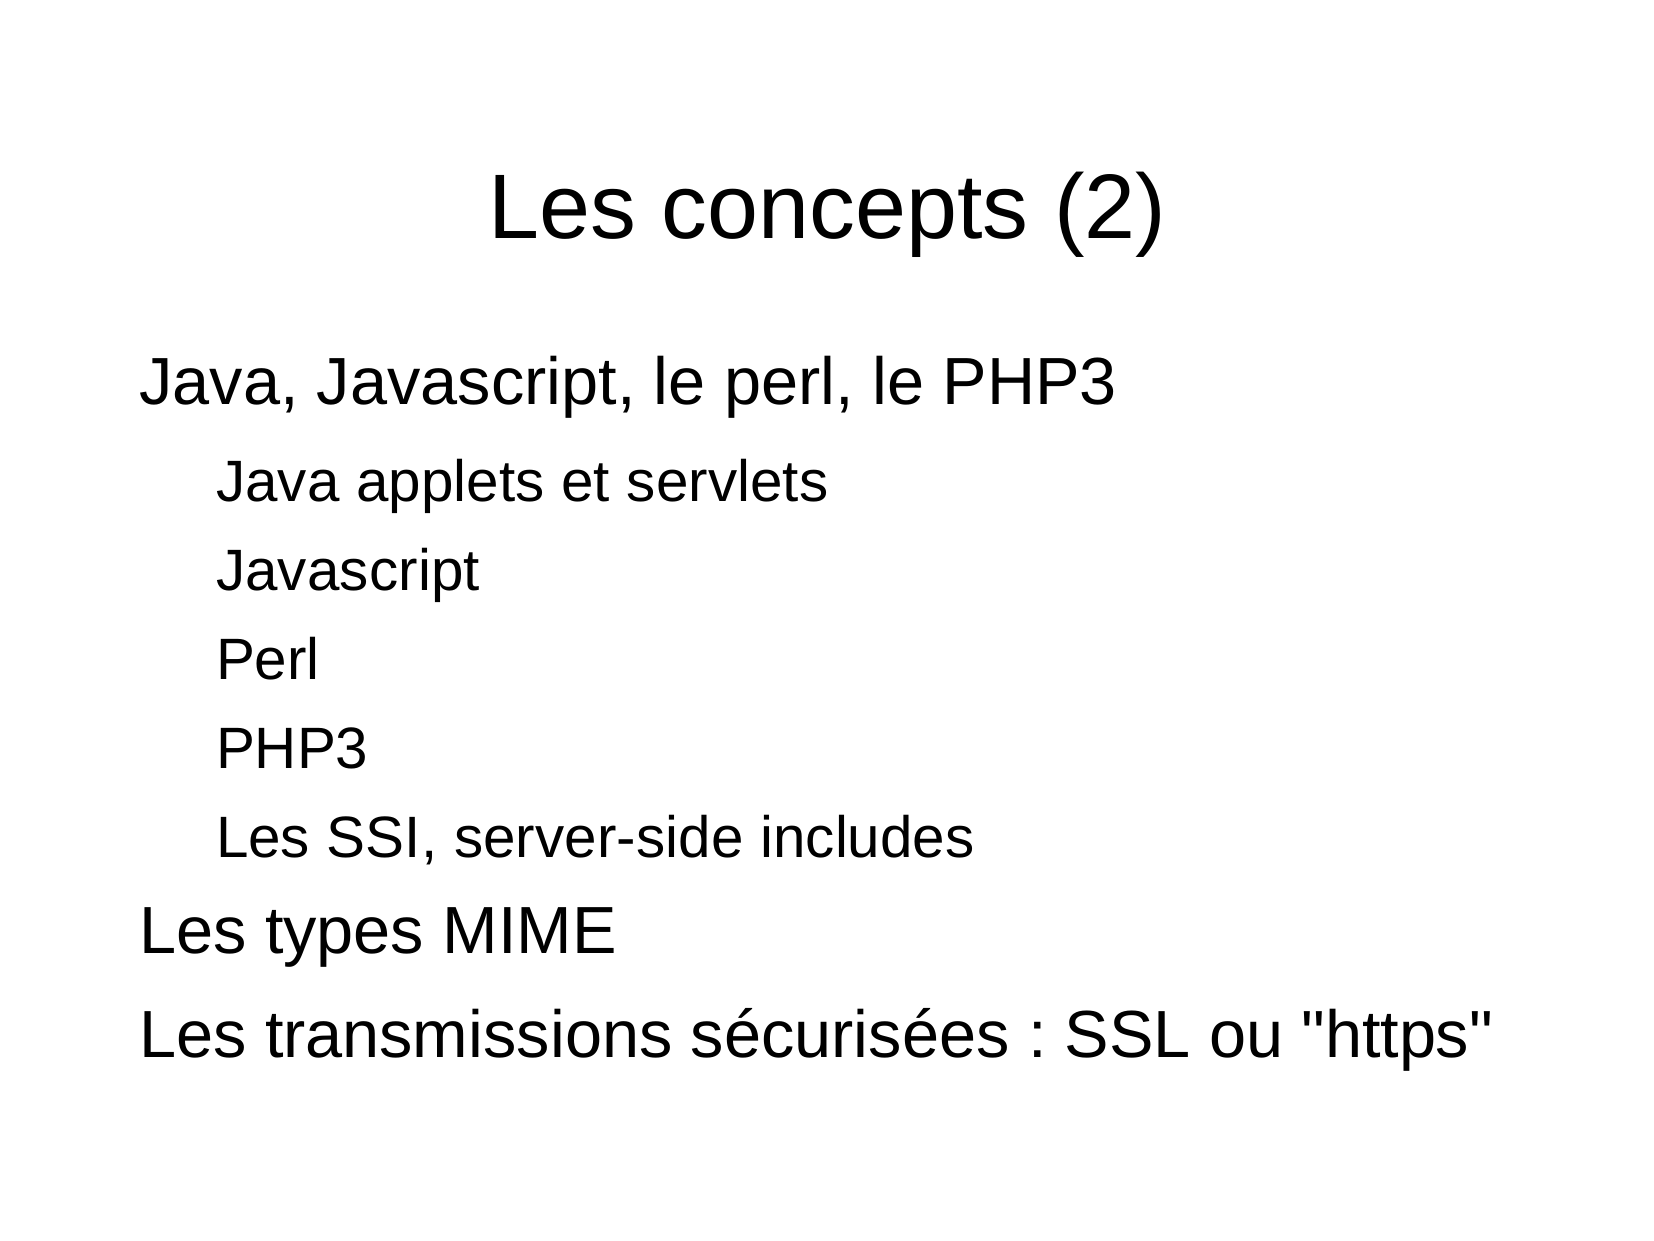

# Les concepts (2)
Java, Javascript, le perl, le PHP3
Java applets et servlets
Javascript
Perl
PHP3
Les SSI, server-side includes
Les types MIME
Les transmissions sécurisées : SSL ou "https"